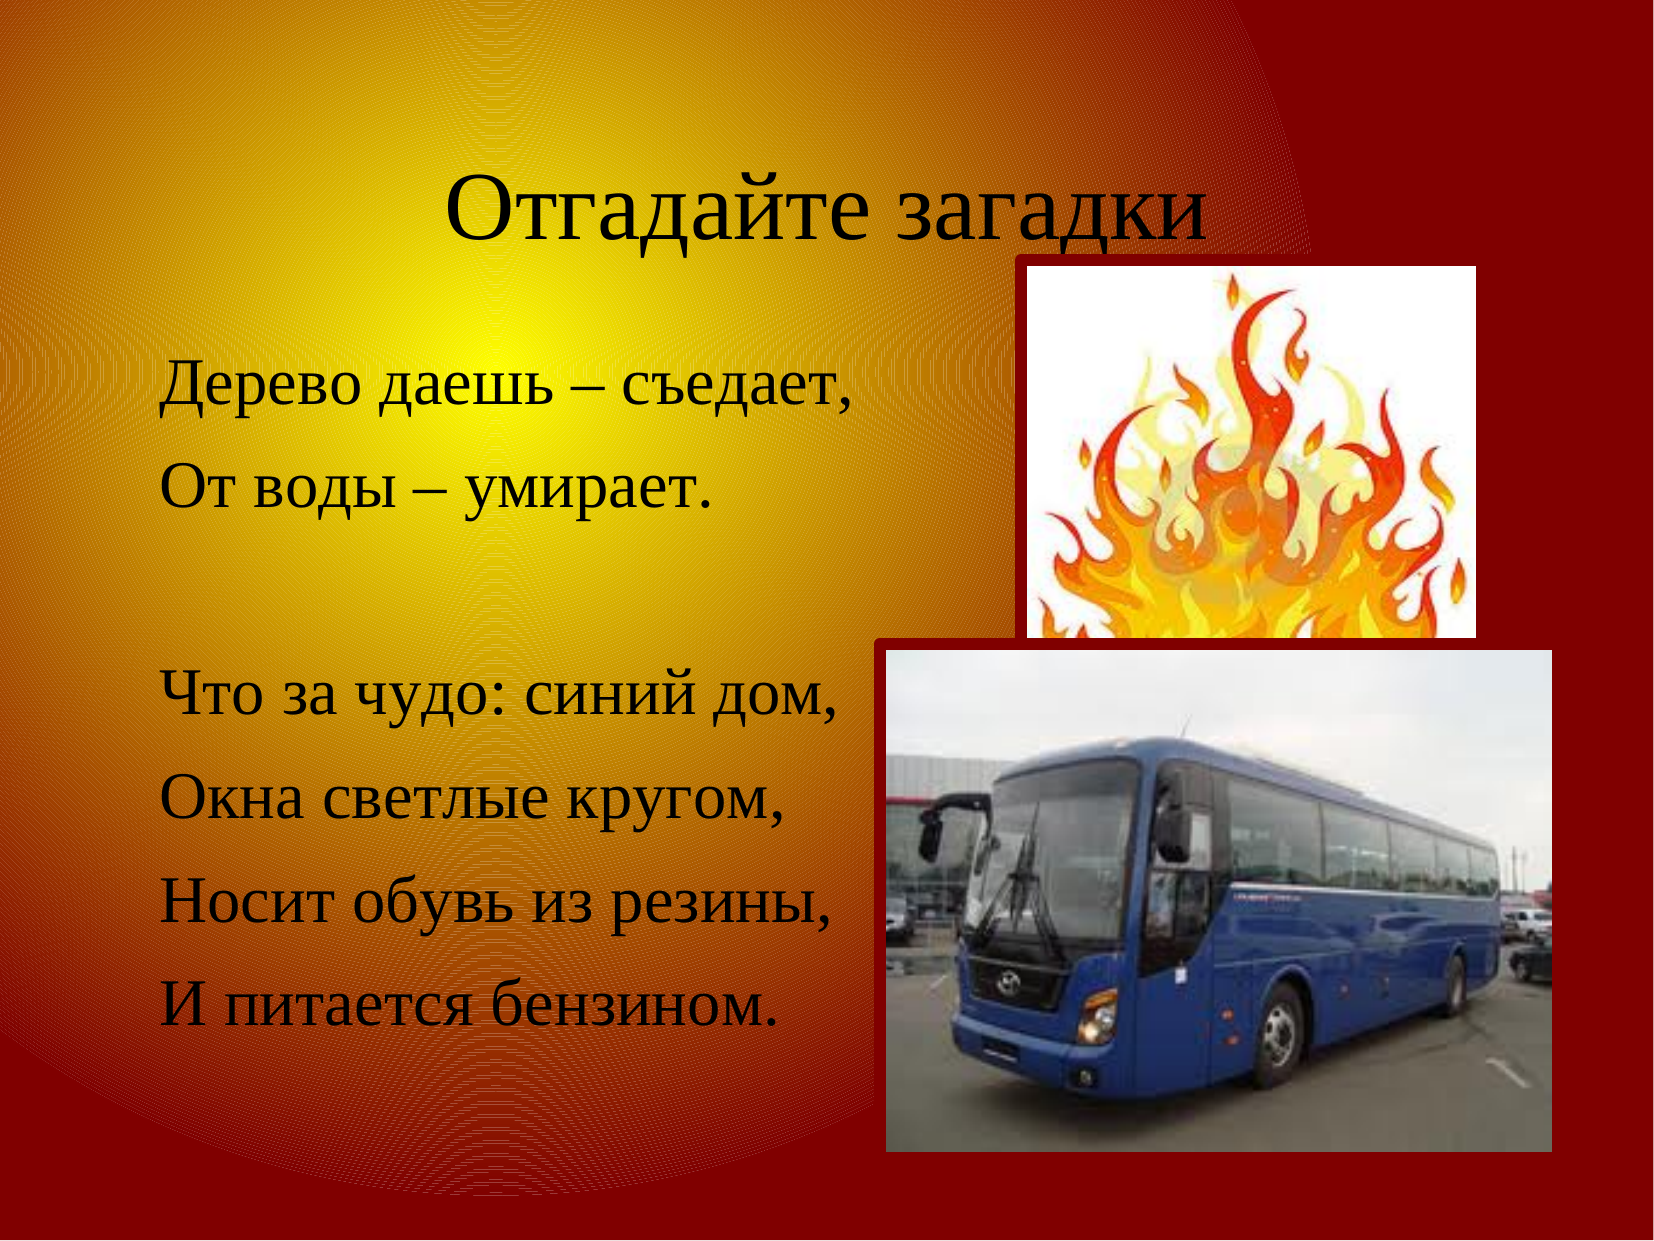

# Отгадайте загадки
Дерево даешь – съедает,
От воды – умирает.
Что за чудо: синий дом,
Окна светлые кругом,
Носит обувь из резины,
И питается бензином.